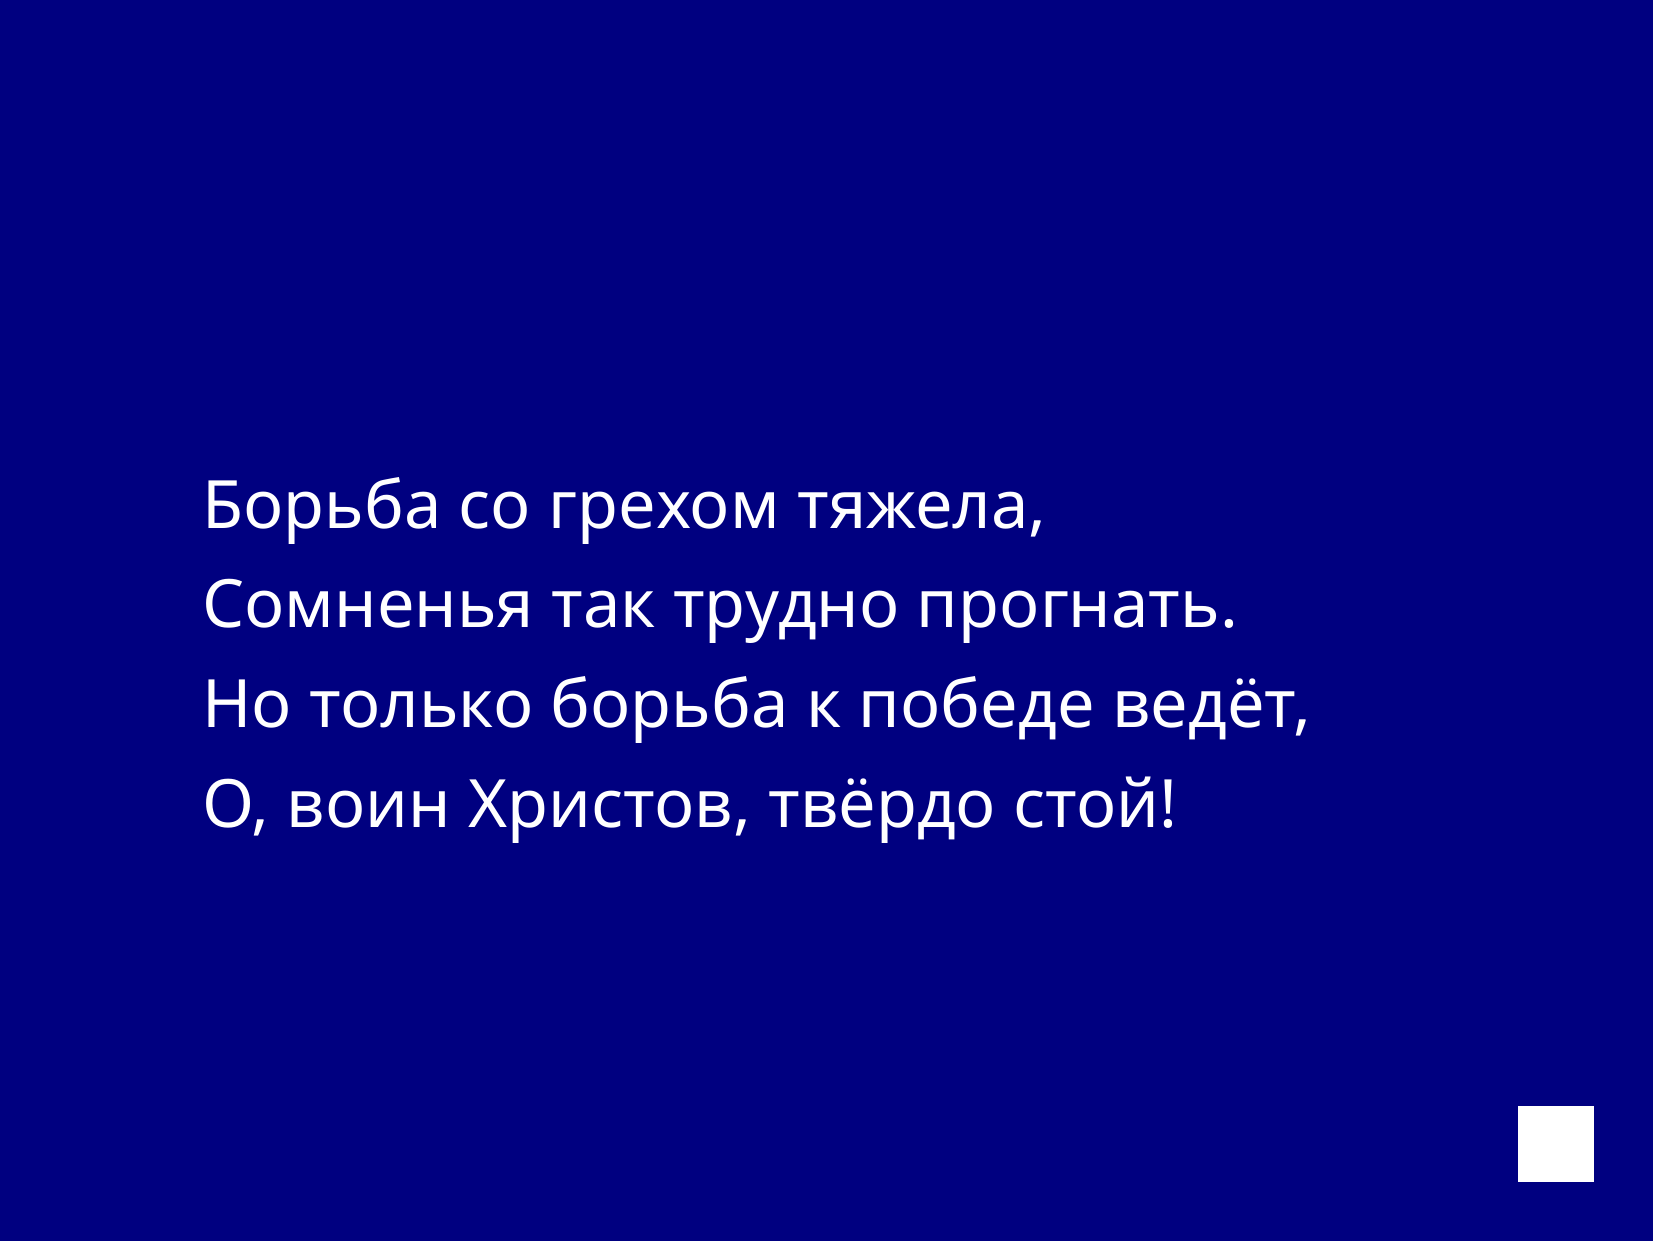

Борьба со грехом тяжела,
	Сомненья так трудно прогнать.
	Но только борьба к победе ведёт,
	О, воин Христов, твёрдо стой!